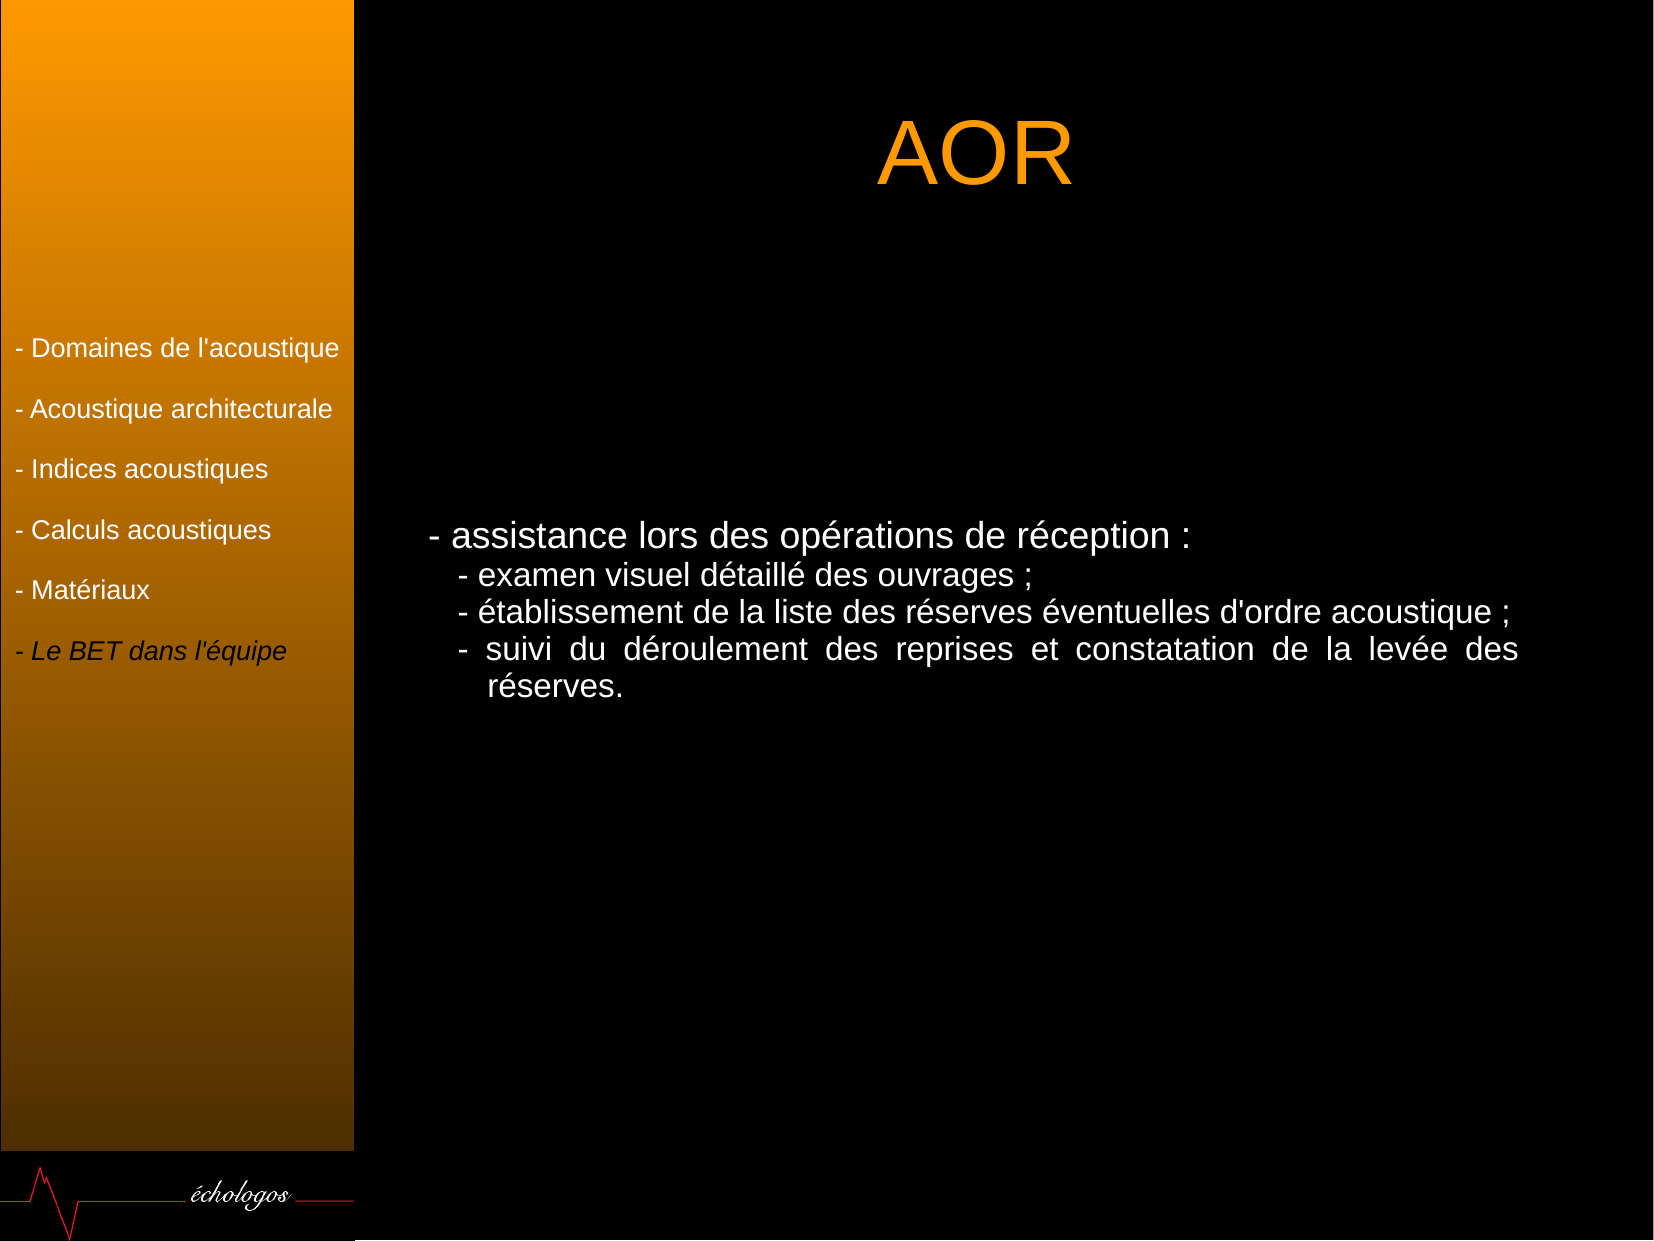

# AOR
- Domaines de l'acoustique
- Acoustique architecturale
- Indices acoustiques
- Calculs acoustiques
- Matériaux
- Le BET dans l'équipe
- assistance lors des opérations de réception :
- examen visuel détaillé des ouvrages ;
- établissement de la liste des réserves éventuelles d'ordre acoustique ;
- suivi du déroulement des reprises et constatation de la levée des réserves.